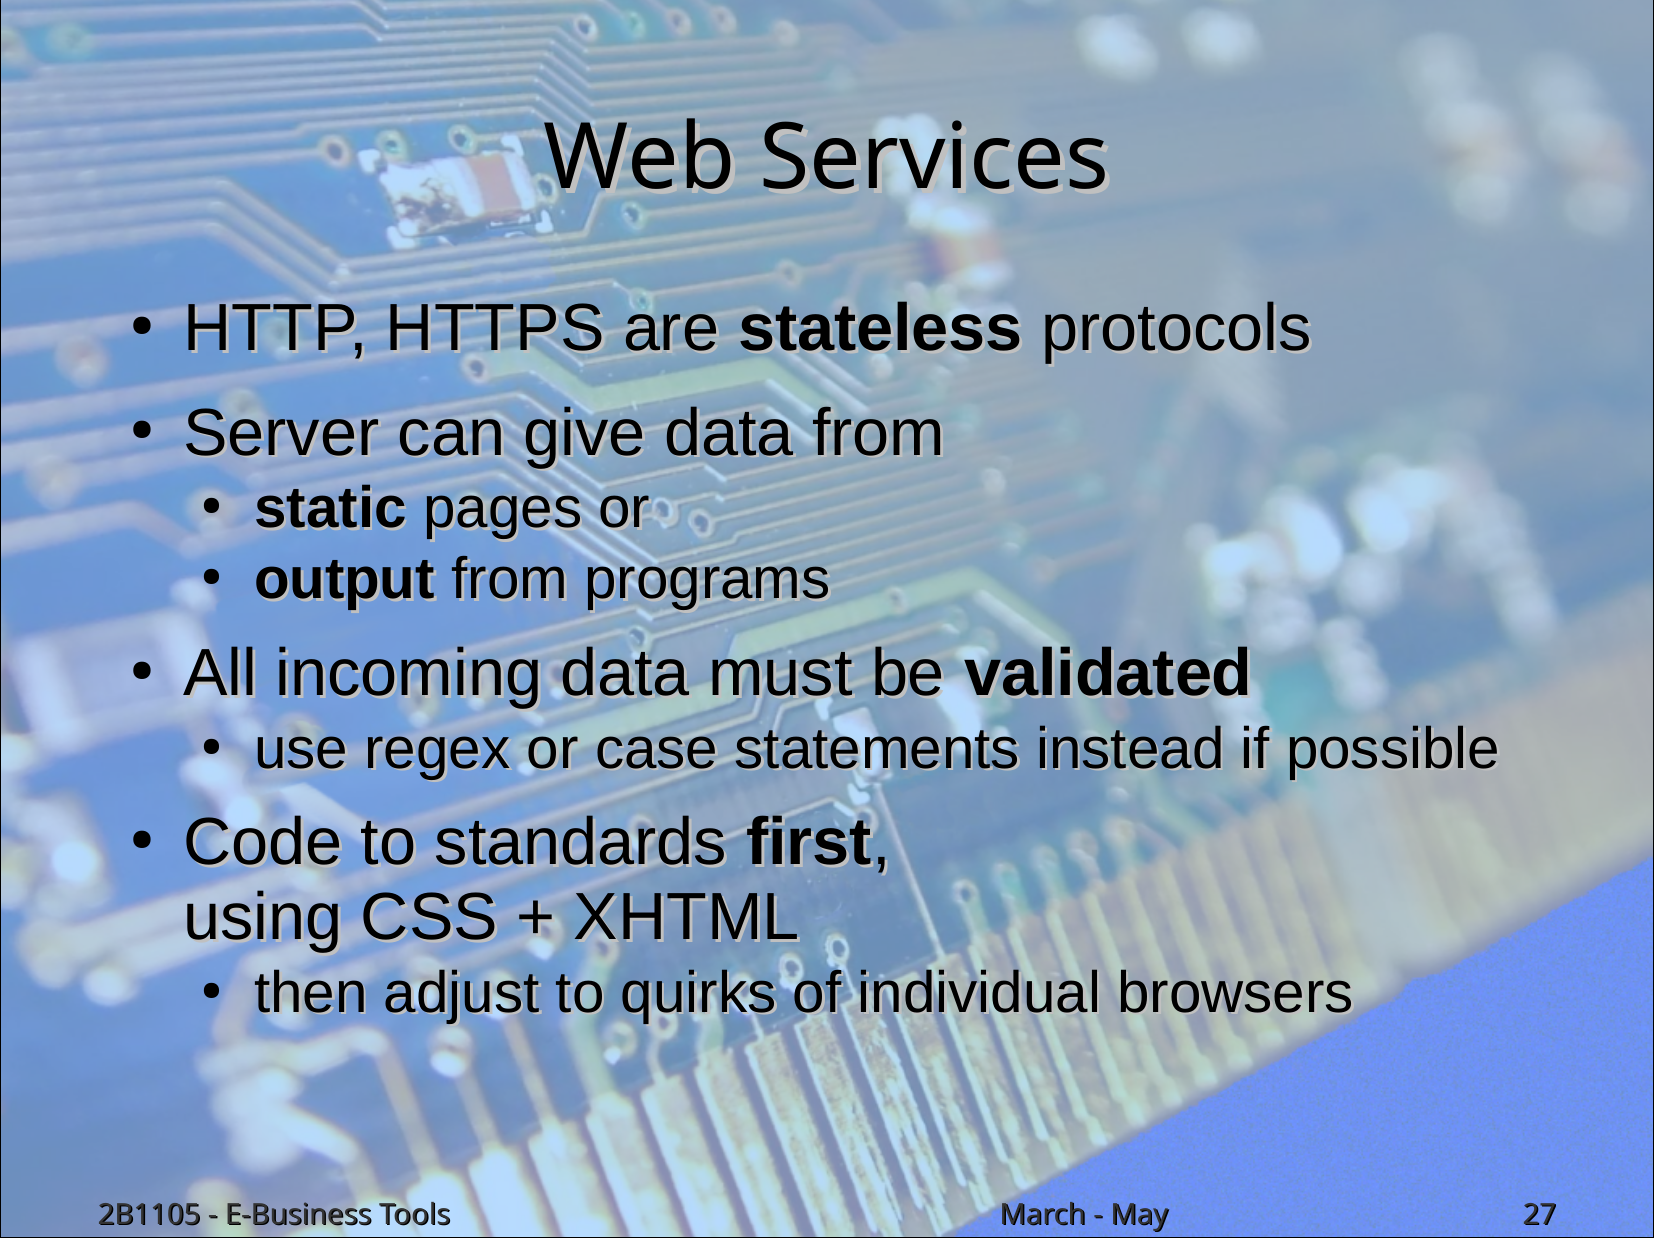

# Web Services
HTTP, HTTPS are stateless protocols
Server can give data from
static pages or
output from programs
All incoming data must be validated
use regex or case statements instead if possible
Code to standards first,
using CSS + XHTML
then adjust to quirks of individual browsers